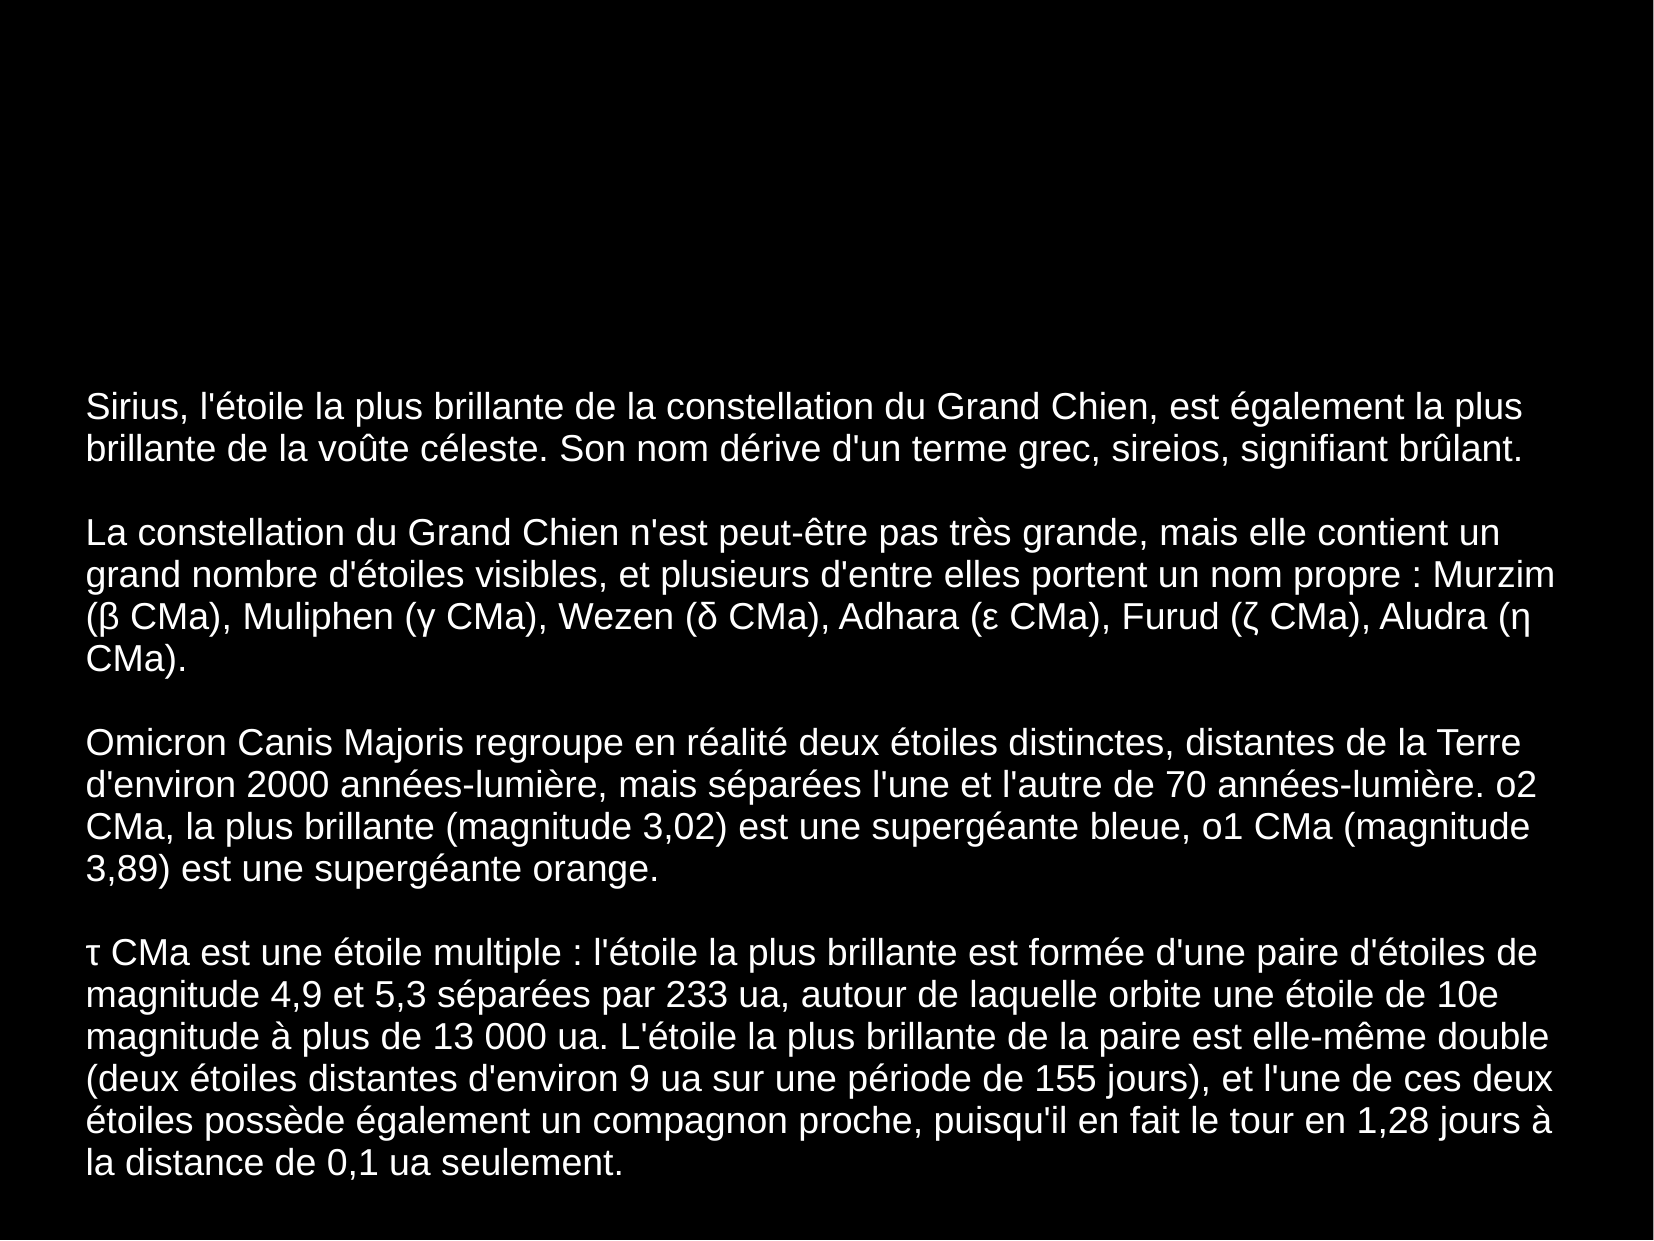

#
Sirius, l'étoile la plus brillante de la constellation du Grand Chien, est également la plus brillante de la voûte céleste. Son nom dérive d'un terme grec, sireios, signifiant brûlant.
La constellation du Grand Chien n'est peut-être pas très grande, mais elle contient un grand nombre d'étoiles visibles, et plusieurs d'entre elles portent un nom propre : Murzim (β CMa), Muliphen (γ CMa), Wezen (δ CMa), Adhara (ε CMa), Furud (ζ CMa), Aludra (η CMa).
Omicron Canis Majoris regroupe en réalité deux étoiles distinctes, distantes de la Terre d'environ 2000 années-lumière, mais séparées l'une et l'autre de 70 années-lumière. ο2 CMa, la plus brillante (magnitude 3,02) est une supergéante bleue, ο1 CMa (magnitude 3,89) est une supergéante orange.
τ CMa est une étoile multiple : l'étoile la plus brillante est formée d'une paire d'étoiles de magnitude 4,9 et 5,3 séparées par 233 ua, autour de laquelle orbite une étoile de 10e magnitude à plus de 13 000 ua. L'étoile la plus brillante de la paire est elle-même double (deux étoiles distantes d'environ 9 ua sur une période de 155 jours), et l'une de ces deux étoiles possède également un compagnon proche, puisqu'il en fait le tour en 1,28 jours à la distance de 0,1 ua seulement.